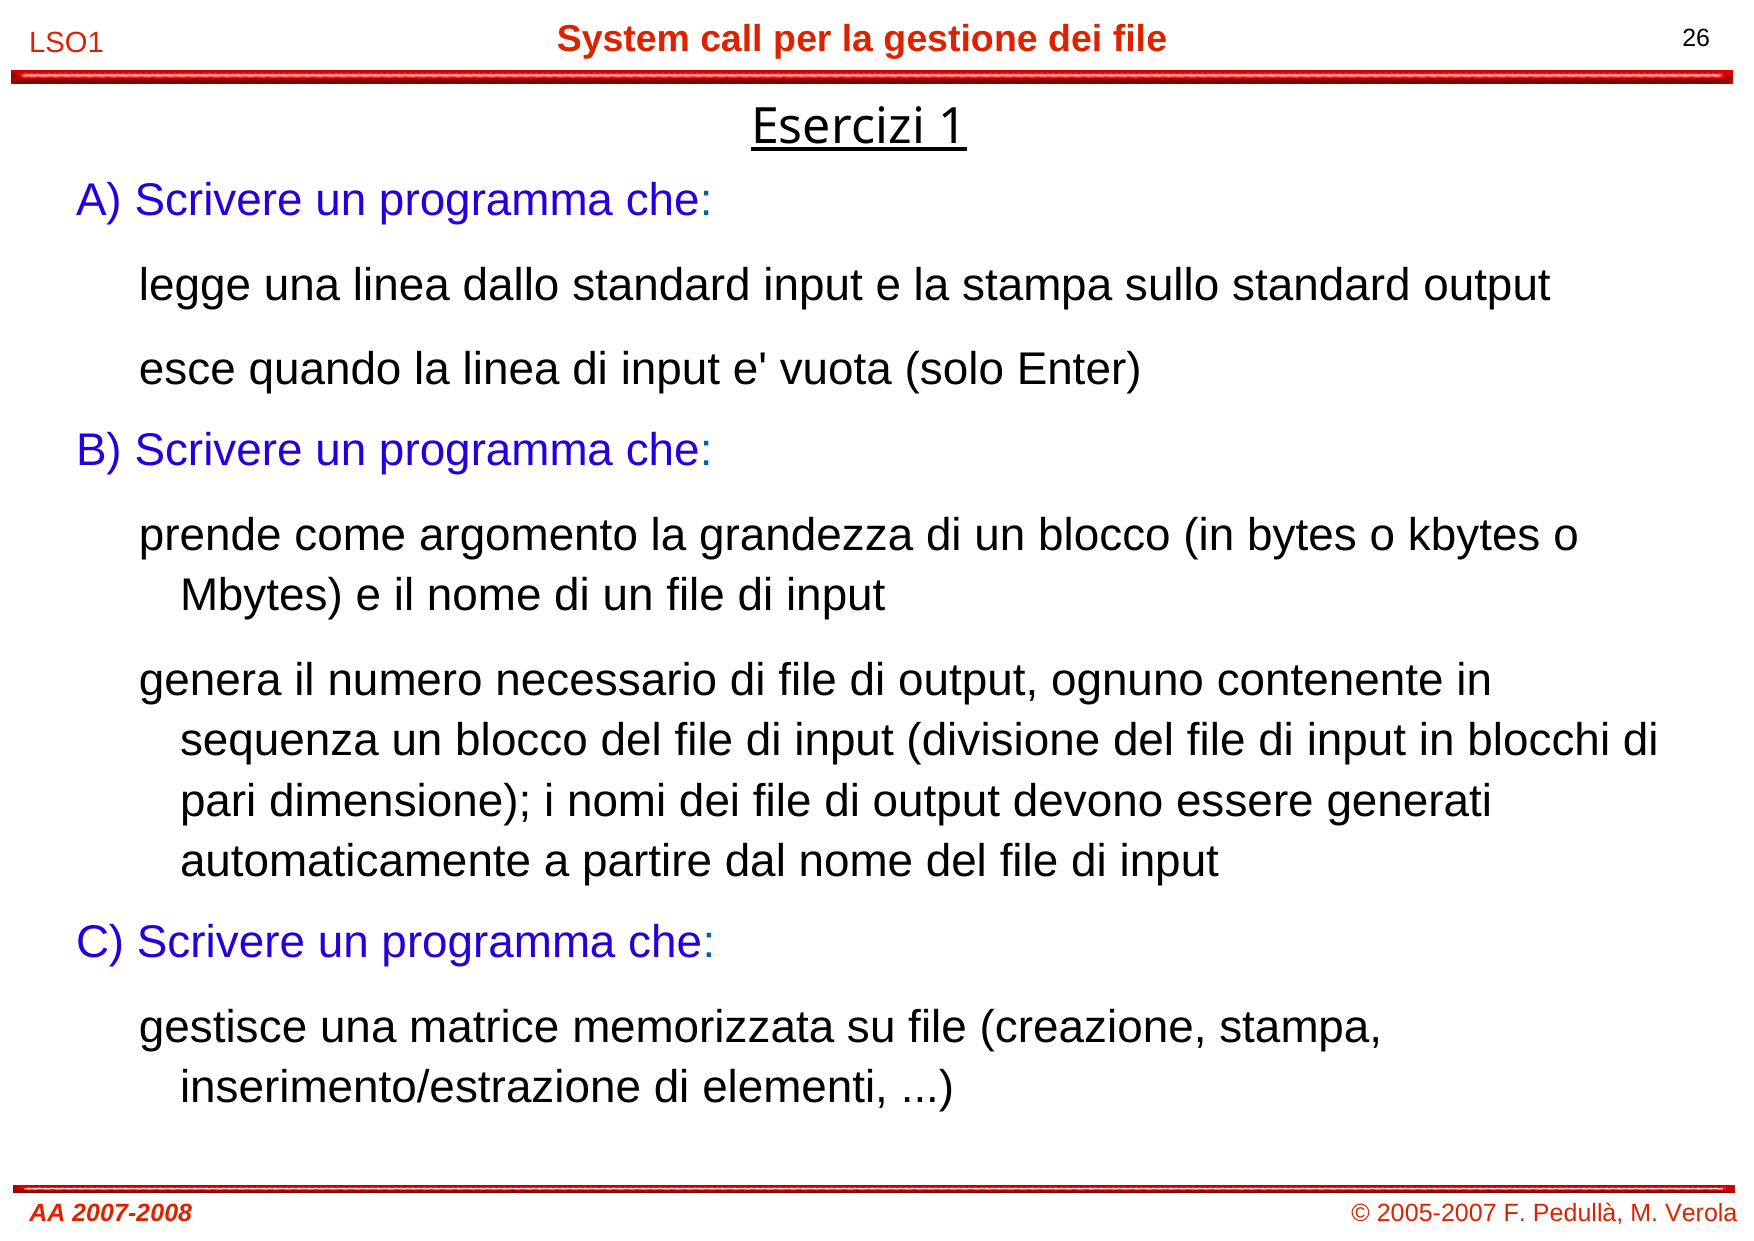

# Esercizi 1
A) Scrivere un programma che:
legge una linea dallo standard input e la stampa sullo standard output
esce quando la linea di input e' vuota (solo Enter)
B) Scrivere un programma che:
prende come argomento la grandezza di un blocco (in bytes o kbytes o Mbytes) e il nome di un file di input
genera il numero necessario di file di output, ognuno contenente in sequenza un blocco del file di input (divisione del file di input in blocchi di pari dimensione); i nomi dei file di output devono essere generati automaticamente a partire dal nome del file di input
C) Scrivere un programma che:
gestisce una matrice memorizzata su file (creazione, stampa, inserimento/estrazione di elementi, ...)